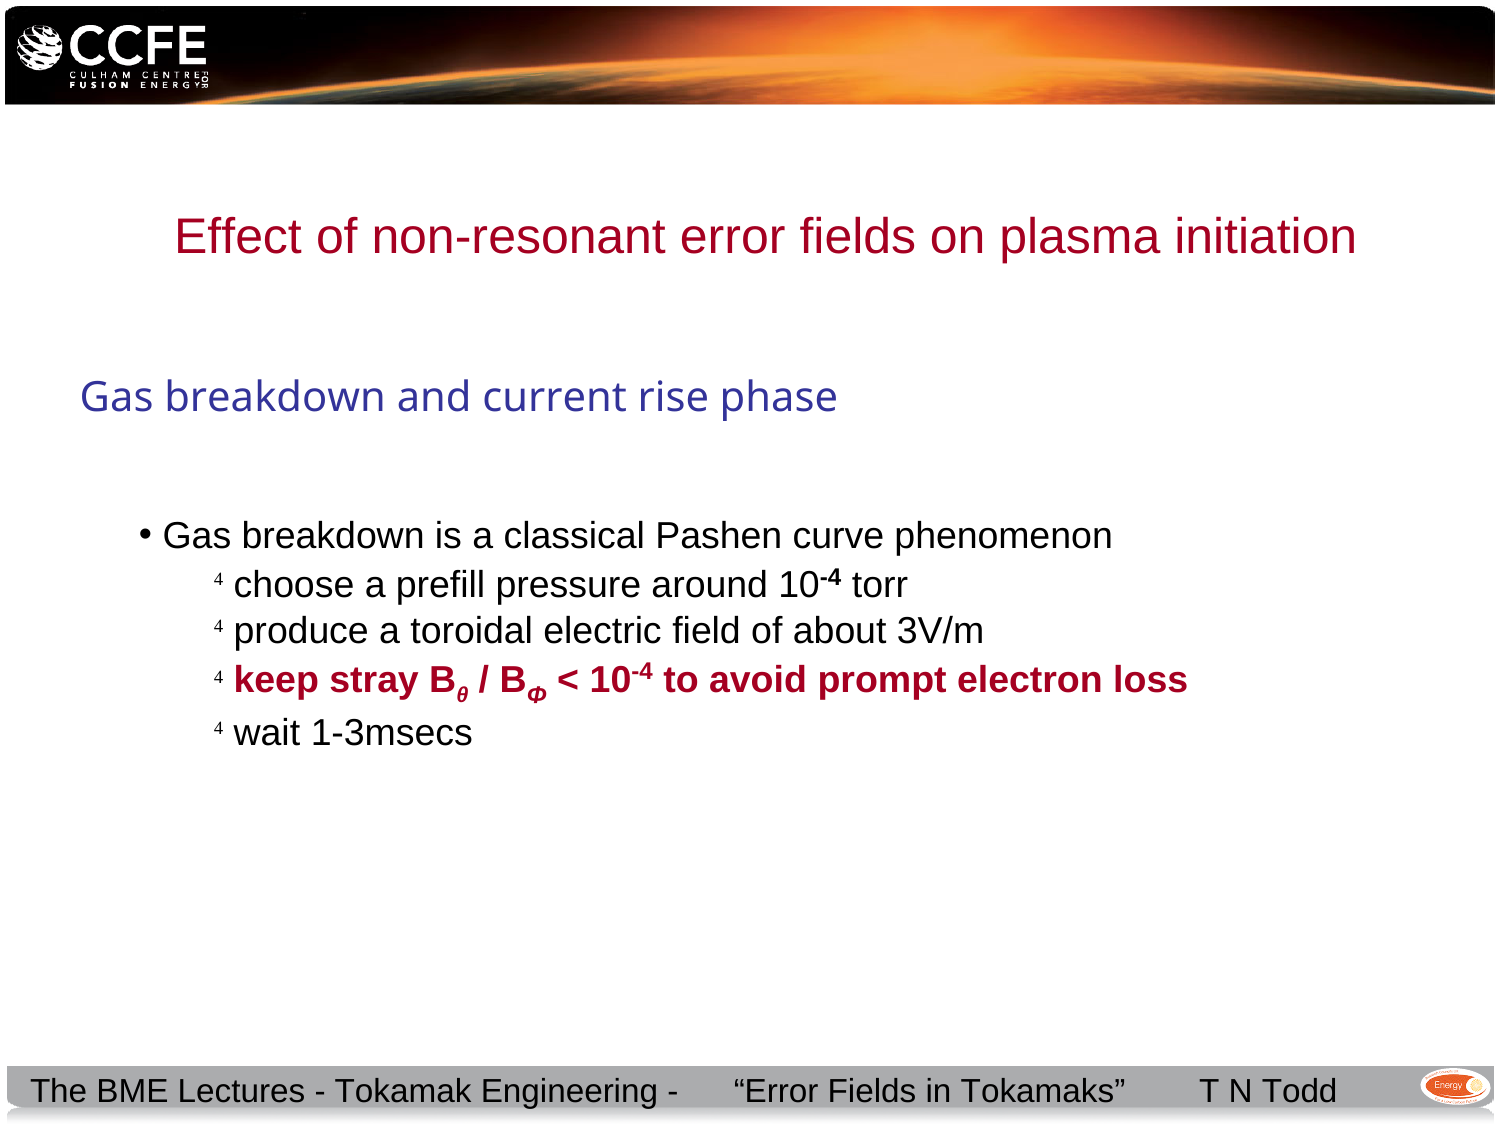

Effect of non-resonant error fields on plasma initiation
Gas breakdown and current rise phase
 Gas breakdown is a classical Pashen curve phenomenon
 choose a prefill pressure around 10-4 torr
 produce a toroidal electric field of about 3V/m
 keep stray Bθ / BΦ < 10-4 to avoid prompt electron loss
 wait 1-3msecs